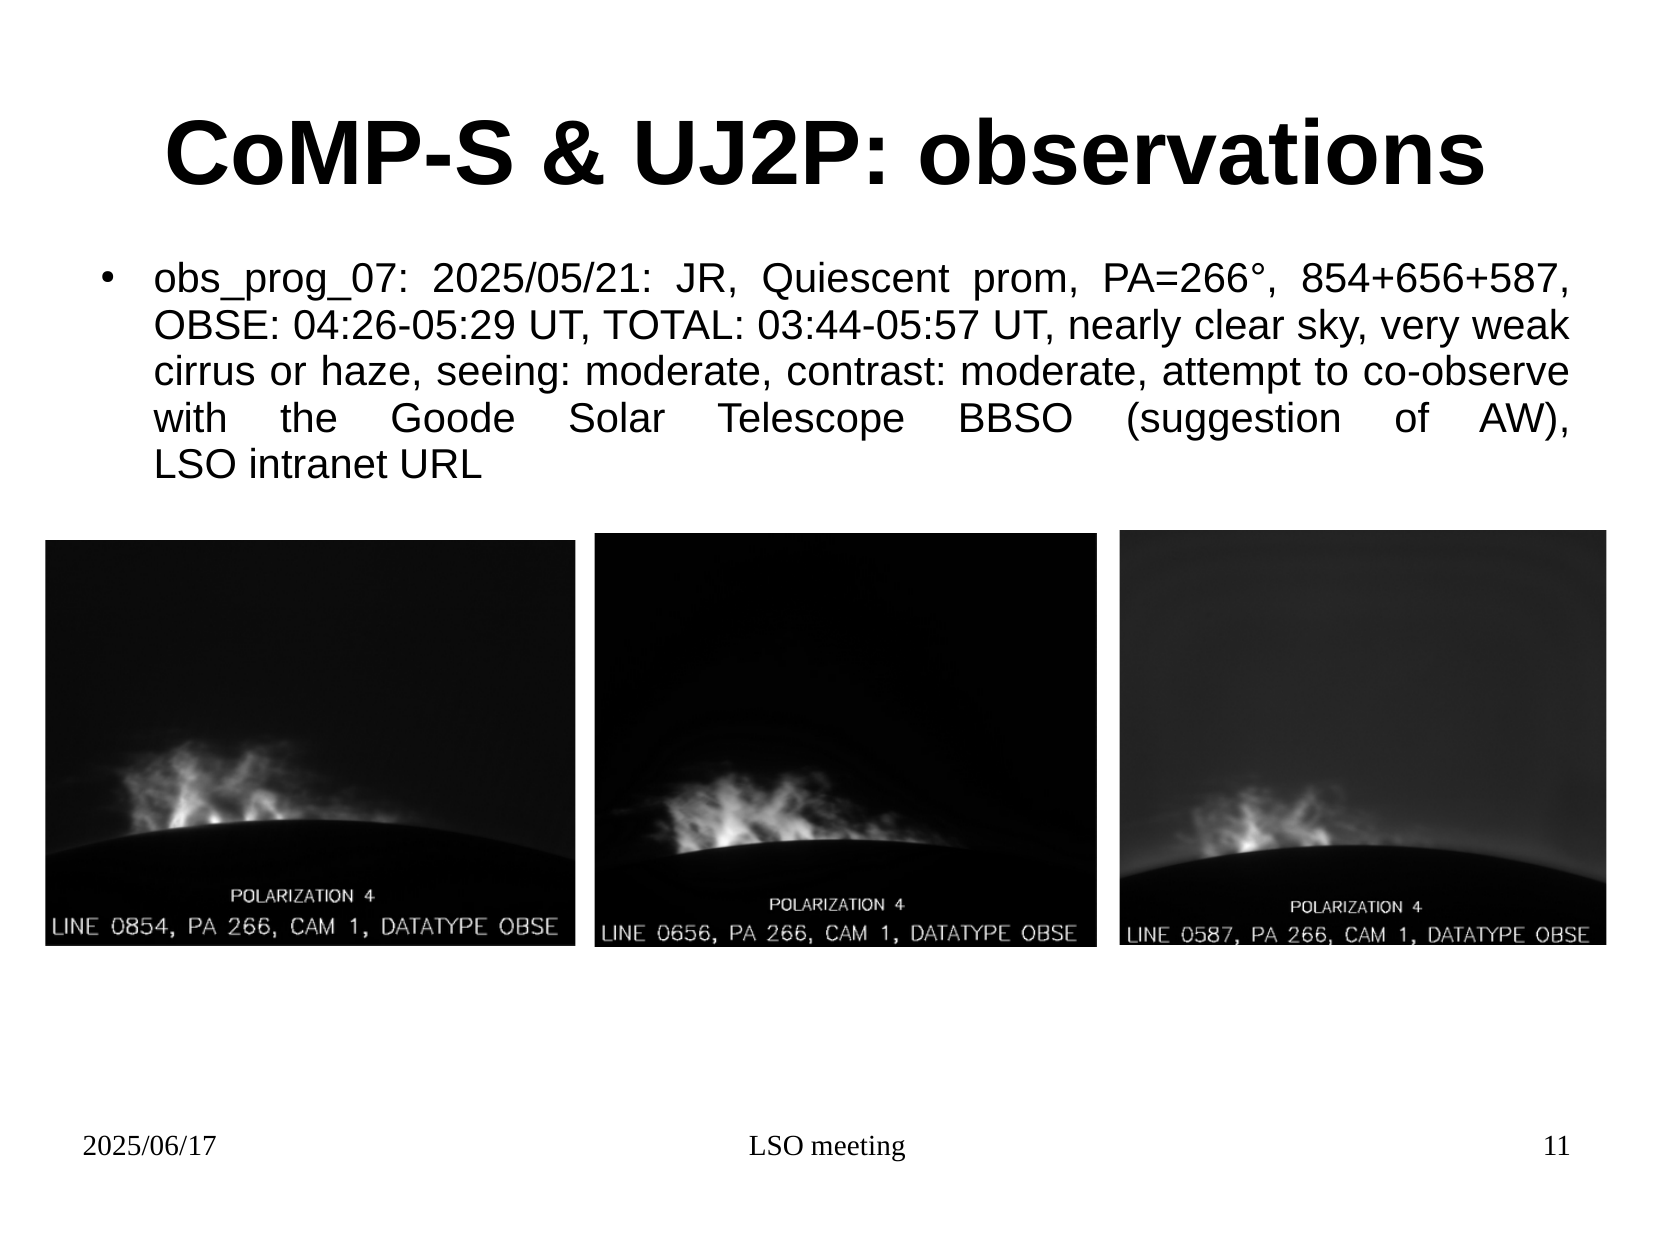

# CoMP-S & UJ2P: observations
obs_prog_07: 2025/05/21: JR, Quiescent prom, PA=266°, 854+656+587, OBSE: 04:26-05:29 UT, TOTAL: 03:44-05:57 UT, nearly clear sky, very weak cirrus or haze, seeing: moderate, contrast: moderate, attempt to co-observe with the Goode Solar Telescope BBSO (suggestion of AW), LSO intranet URL
2025/06/17
LSO meeting
11